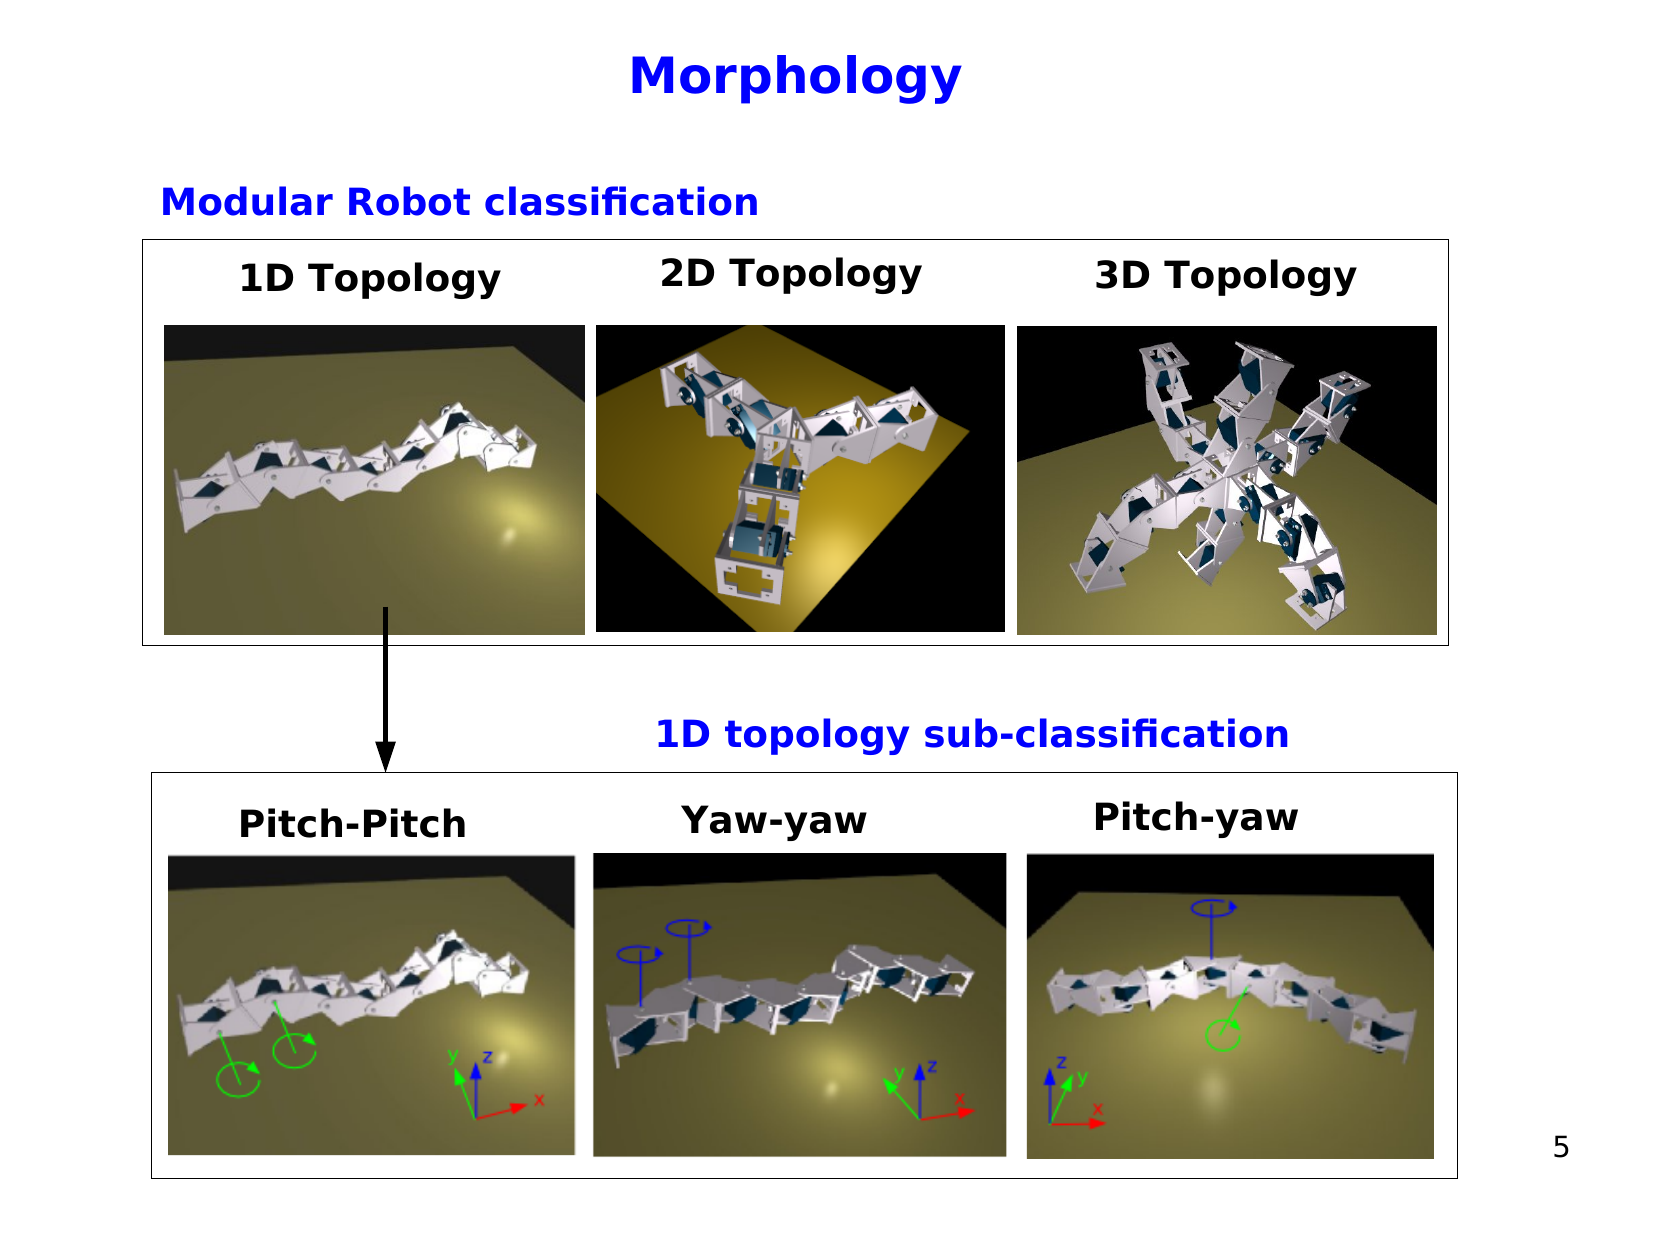

Morphology
Modular Robot classification
2D Topology
3D Topology
1D Topology
1D topology sub-classification
Pitch-yaw
Yaw-yaw
Pitch-Pitch
5